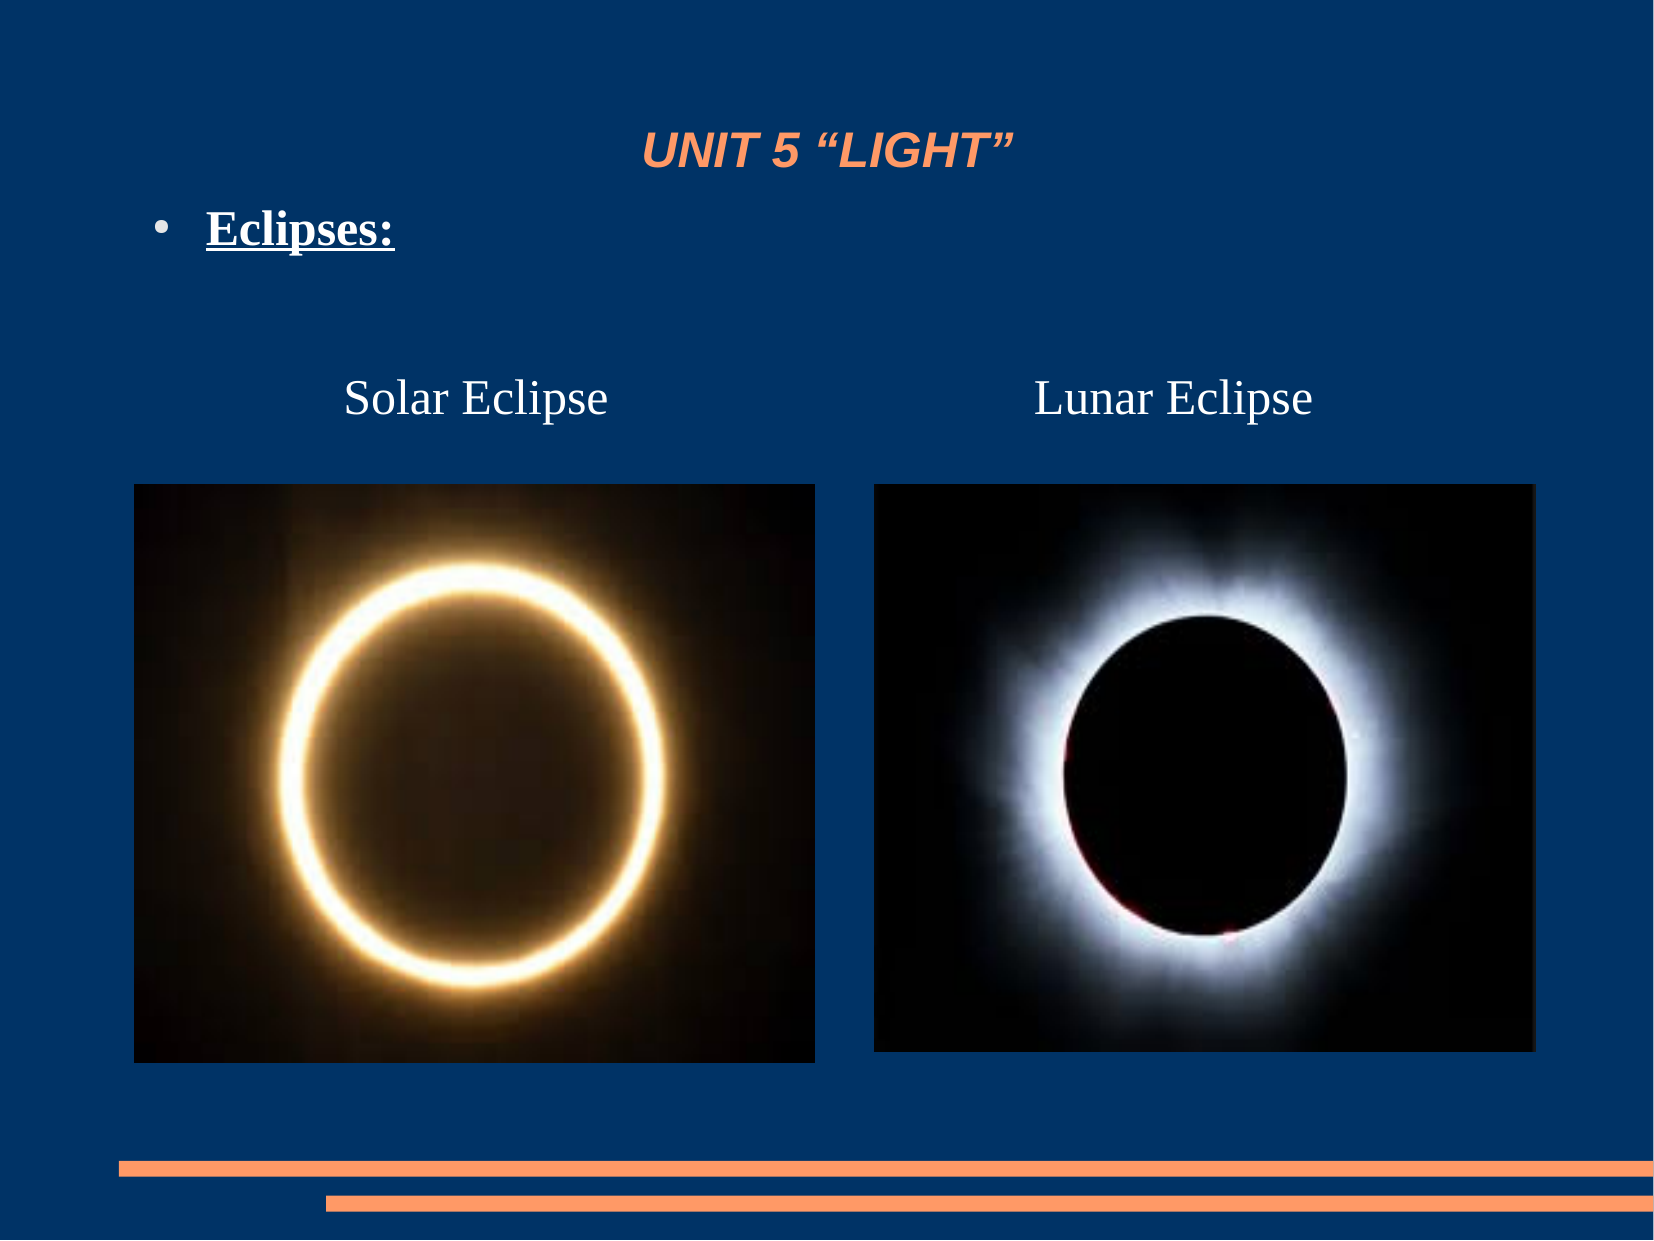

# UNIT 5 “LIGHT”
Eclipses:
 Solar Eclipse Lunar Eclipse